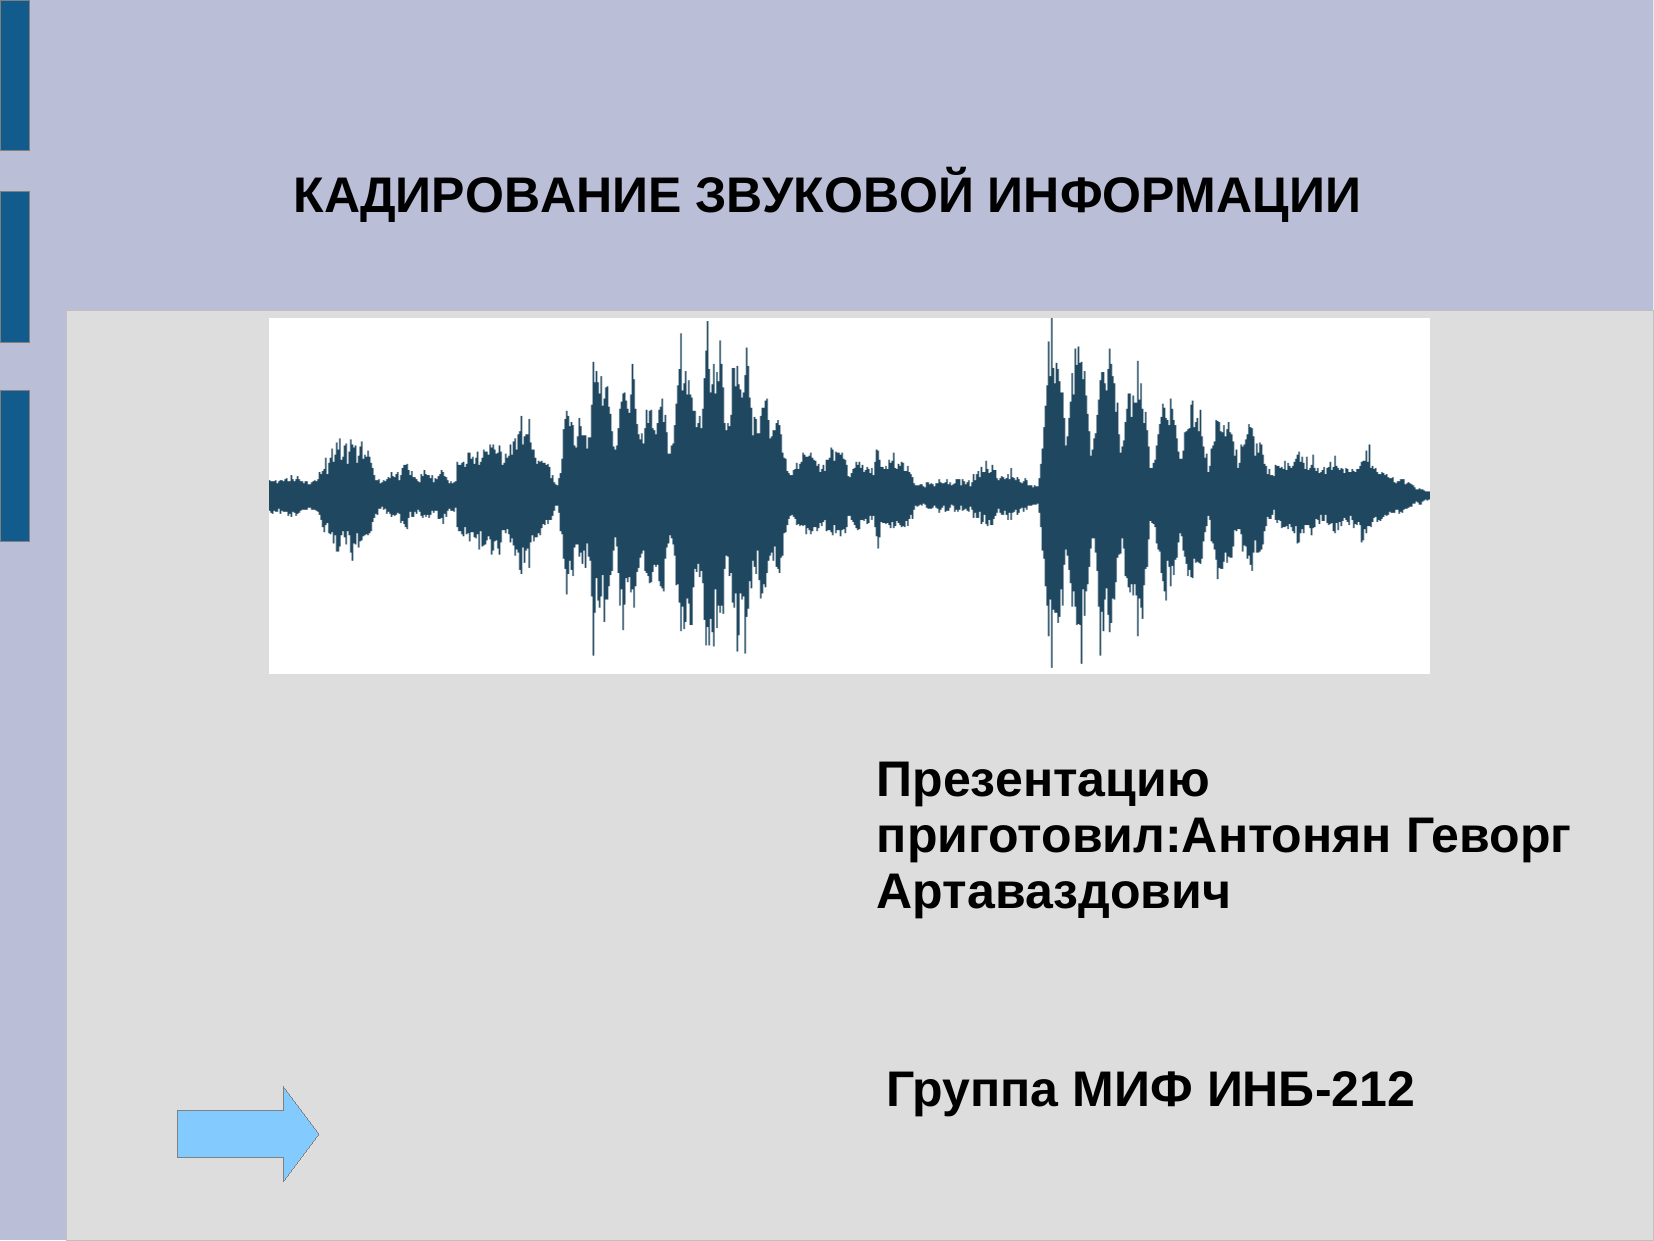

# КАДИРОВАНИЕ ЗВУКOВОЙ ИНФОРМАЦИИ
Презентацию приготовил:Антонян Геворг Артаваздович
Группа МИФ ИНБ-212